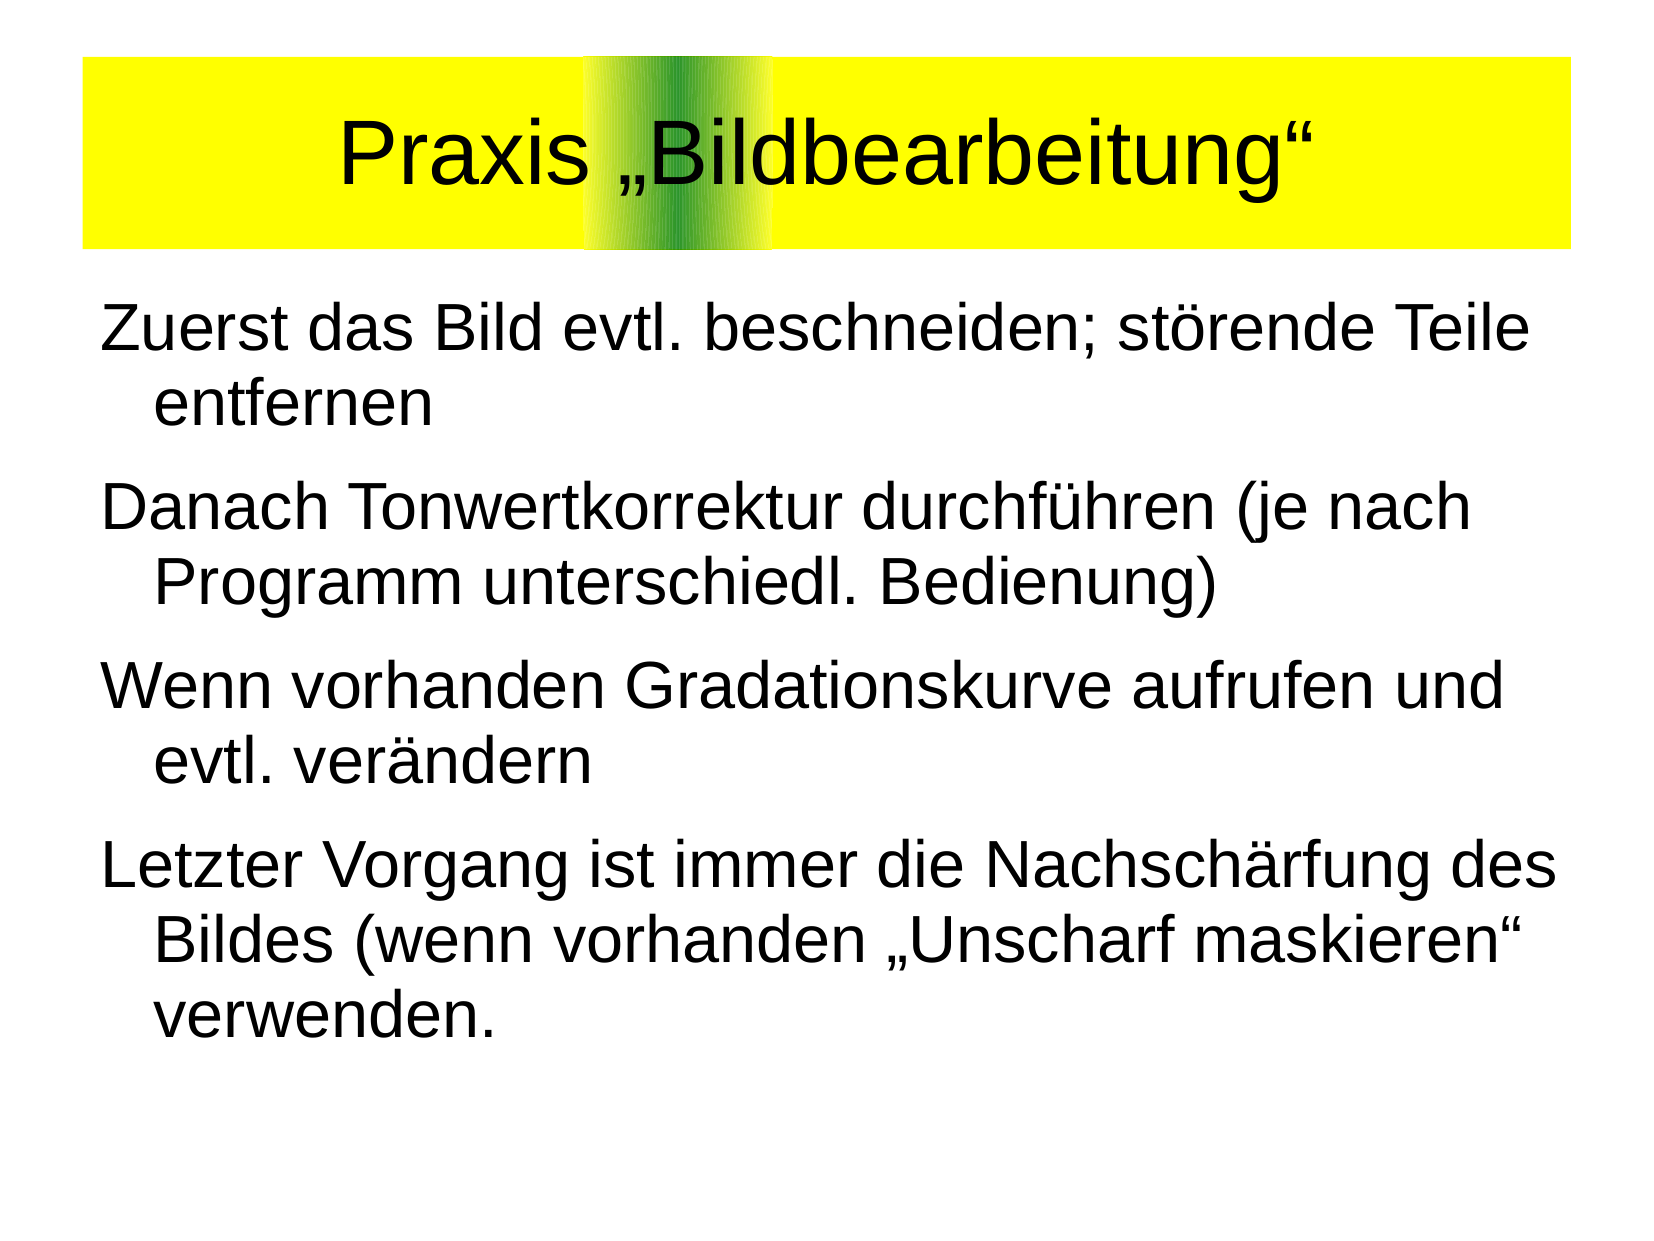

# Praxis „Bildbearbeitung“
Zuerst das Bild evtl. beschneiden; störende Teile entfernen
Danach Tonwertkorrektur durchführen (je nach Programm unterschiedl. Bedienung)
Wenn vorhanden Gradationskurve aufrufen und evtl. verändern
Letzter Vorgang ist immer die Nachschärfung des Bildes (wenn vorhanden „Unscharf maskieren“ verwenden.